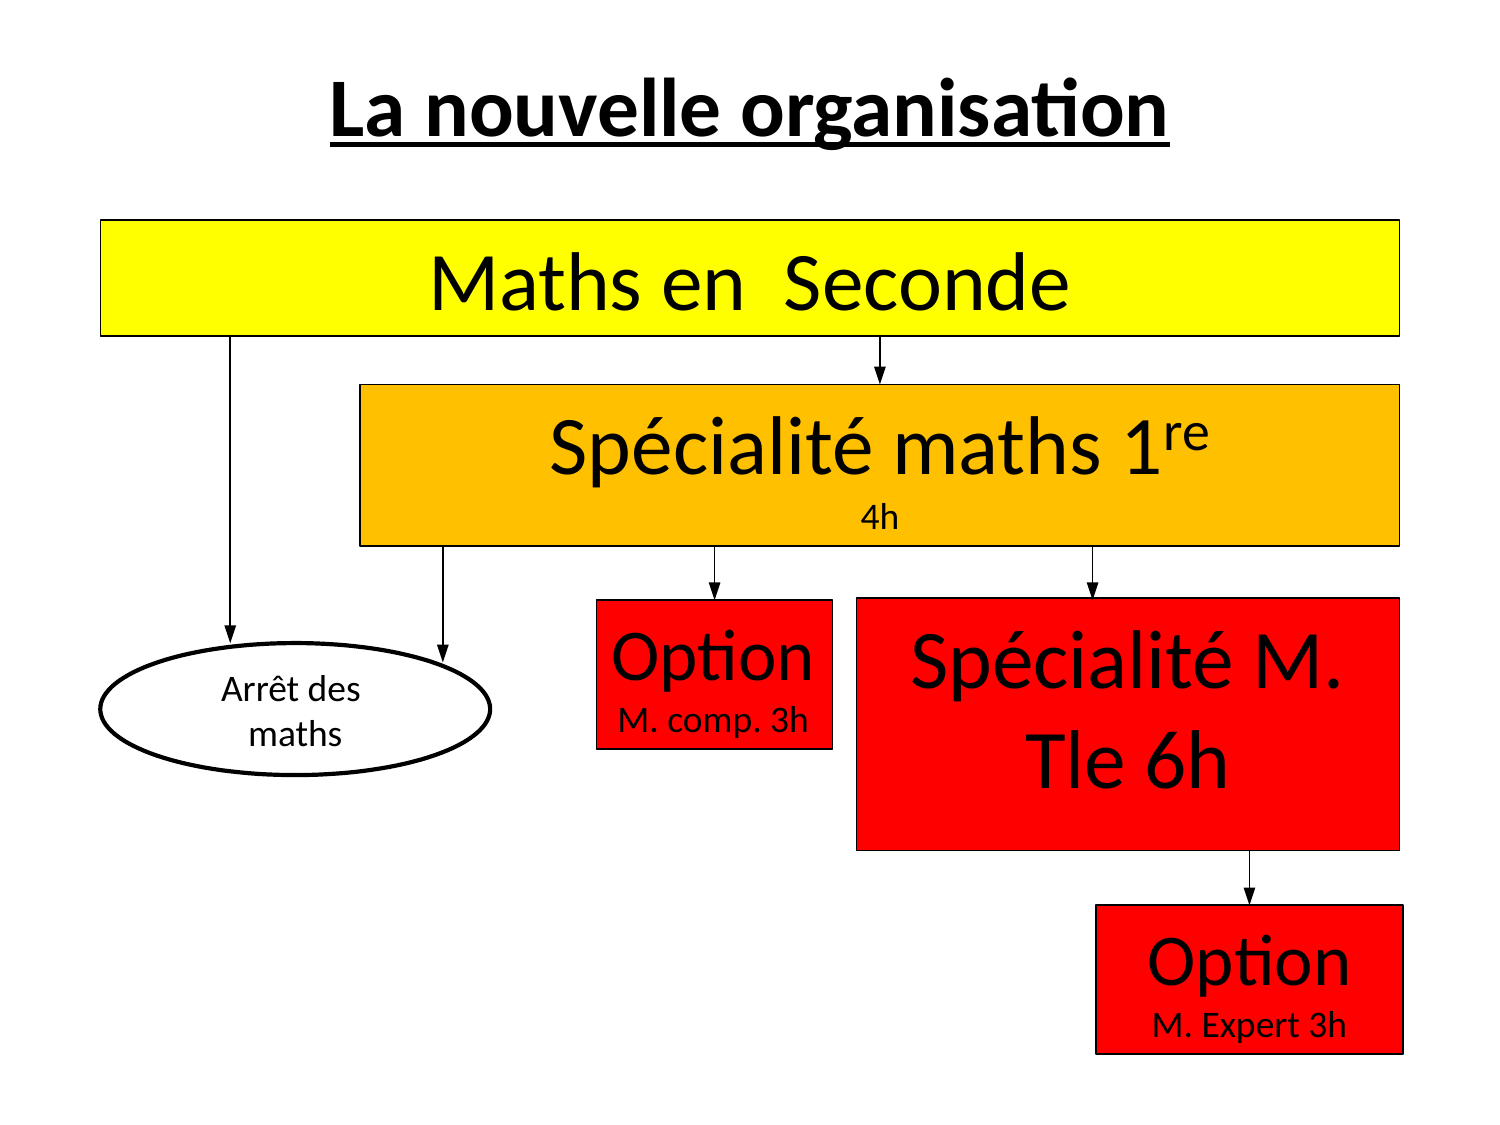

# La nouvelle organisation
Maths en Seconde
Spécialité maths 1re
4h
Spécialité M.
Tle 6h
Option
M. comp. 3h
Arrêt des
maths
Option
M. Expert 3h